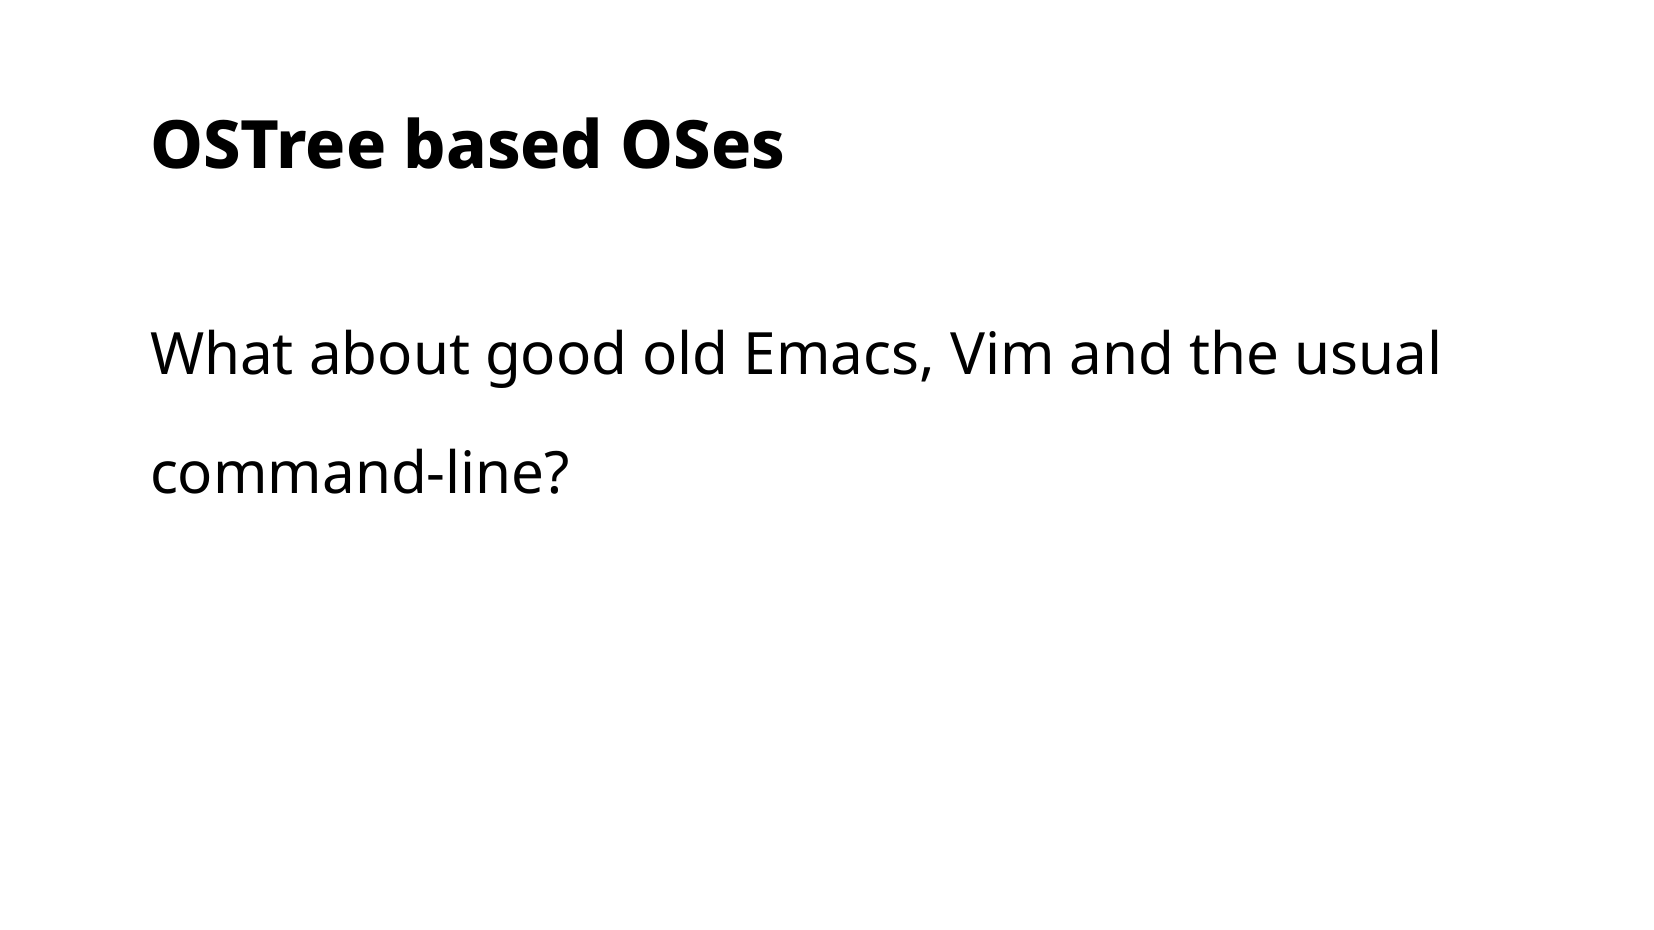

# OSTree based OSes
What about good old Emacs, Vim and the usual command-line?